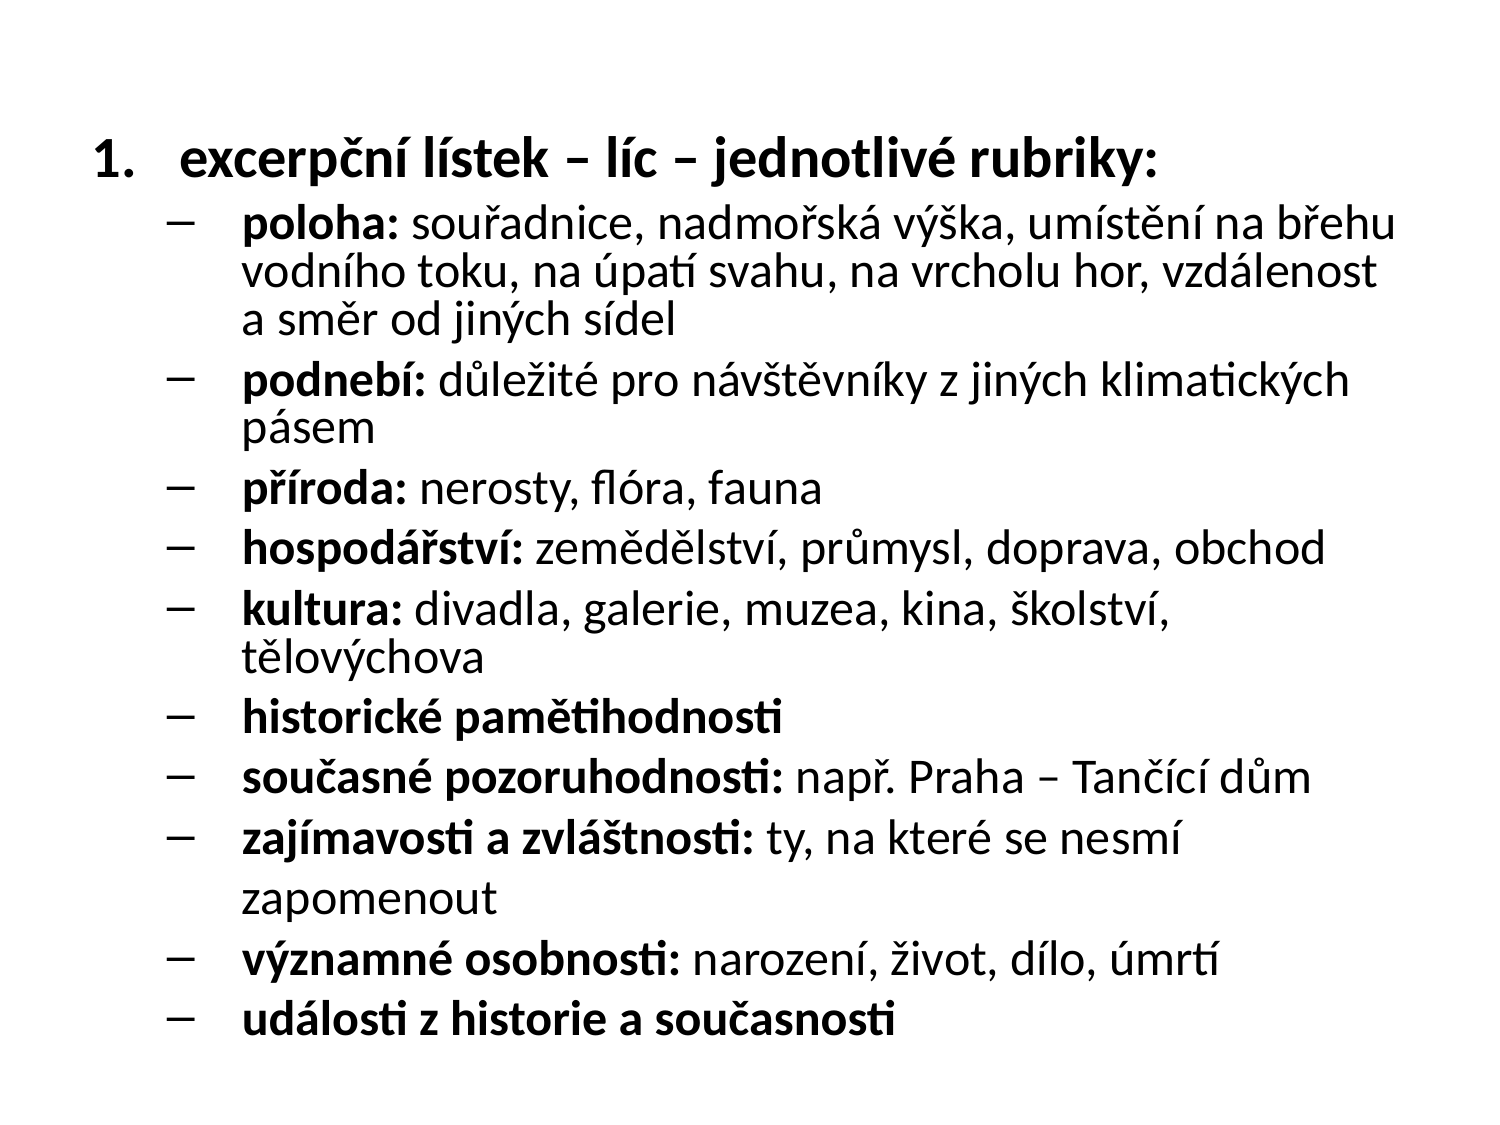

# excerpční lístek – líc – jednotlivé rubriky:
poloha: souřadnice, nadmořská výška, umístění na břehu vodního toku, na úpatí svahu, na vrcholu hor, vzdálenost
a směr od jiných sídel
podnebí: důležité pro návštěvníky z jiných klimatických pásem
příroda: nerosty, flóra, fauna
hospodářství: zemědělství, průmysl, doprava, obchod
kultura: divadla, galerie, muzea, kina, školství, tělovýchova
historické pamětihodnosti
současné pozoruhodnosti: např. Praha – Tančící dům
zajímavosti a zvláštnosti: ty, na které se nesmí
	zapomenout
významné osobnosti: narození, život, dílo, úmrtí
události z historie a současnosti